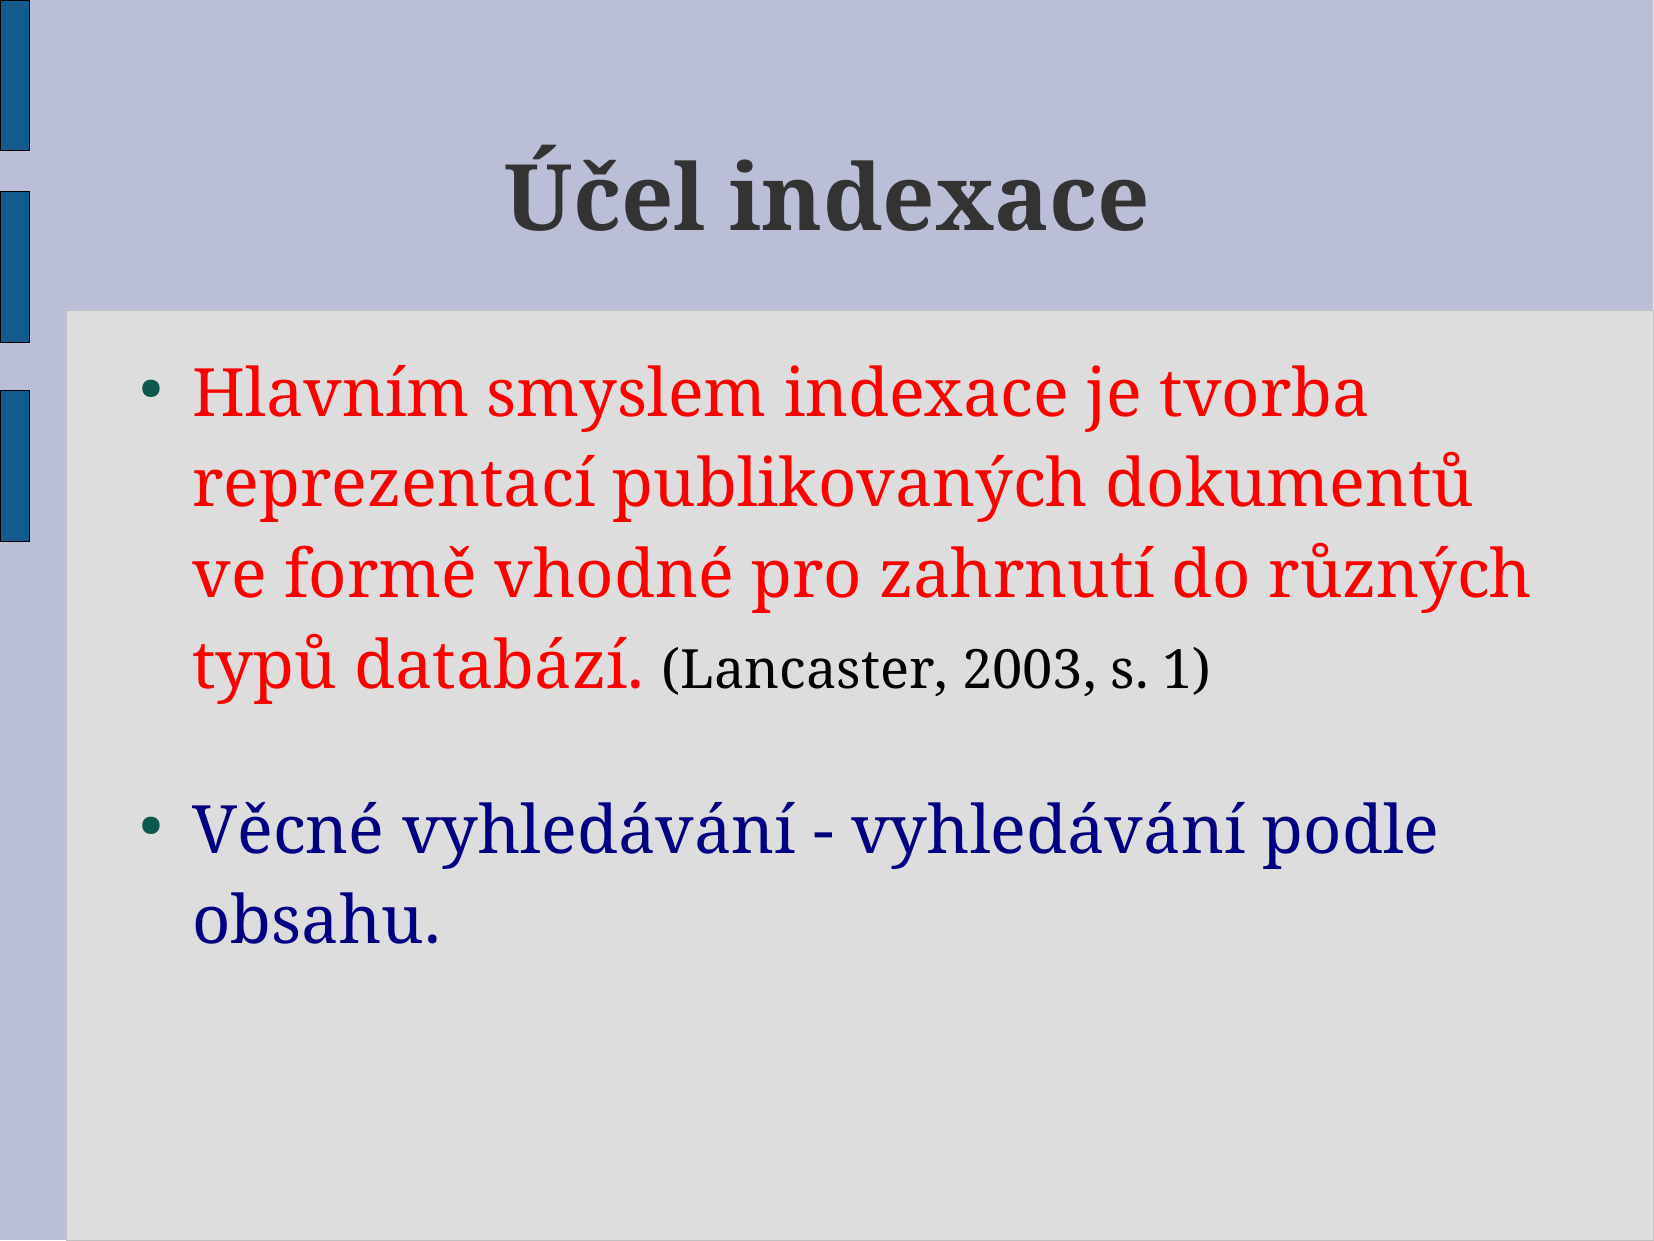

# Účel indexace
Hlavním smyslem indexace je tvorba reprezentací publikovaných dokumentů ve formě vhodné pro zahrnutí do různých typů databází. (Lancaster, 2003, s. 1)
Věcné vyhledávání - vyhledávání podle obsahu.